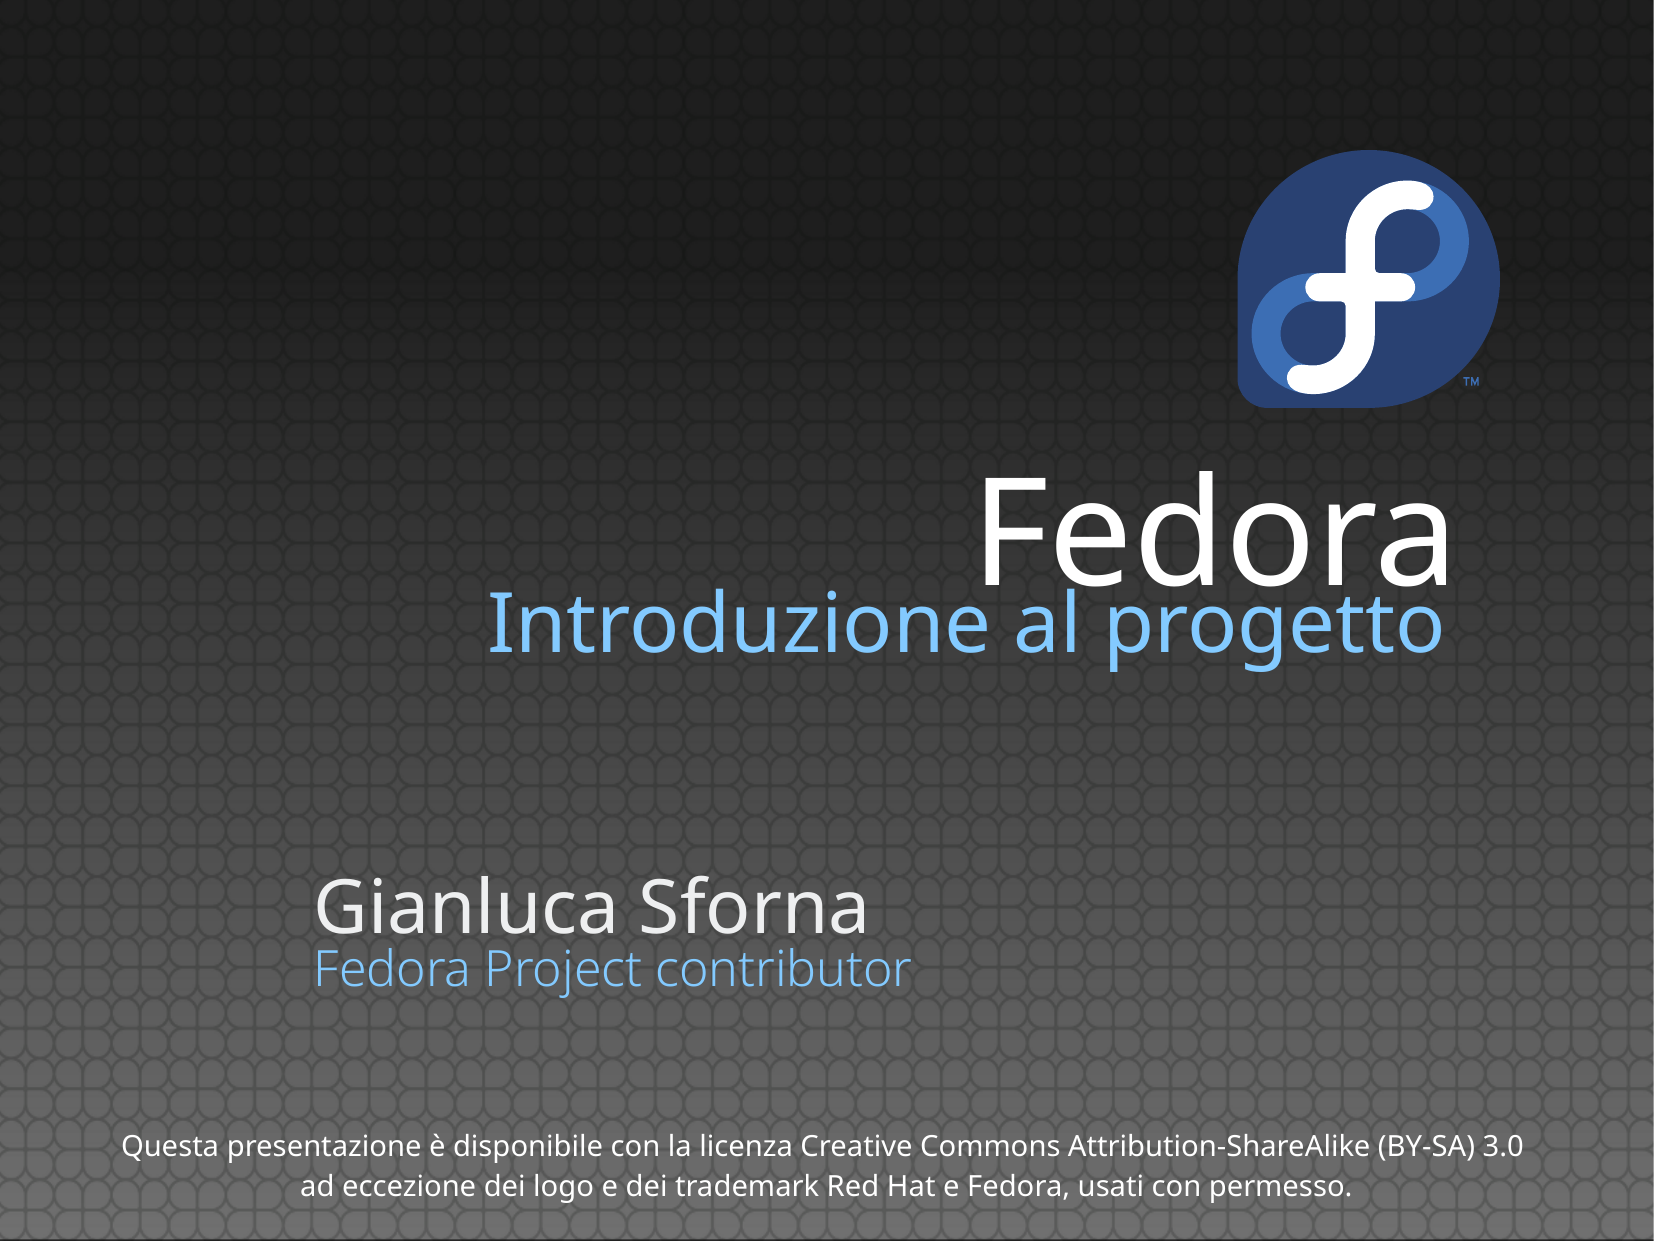

Fedora
# Introduzione al progetto
Gianluca Sforna
Fedora Project contributor
Questa presentazione è disponibile con la licenza Creative Commons Attribution-ShareAlike (BY-SA) 3.0
ad eccezione dei logo e dei trademark Red Hat e Fedora, usati con permesso.